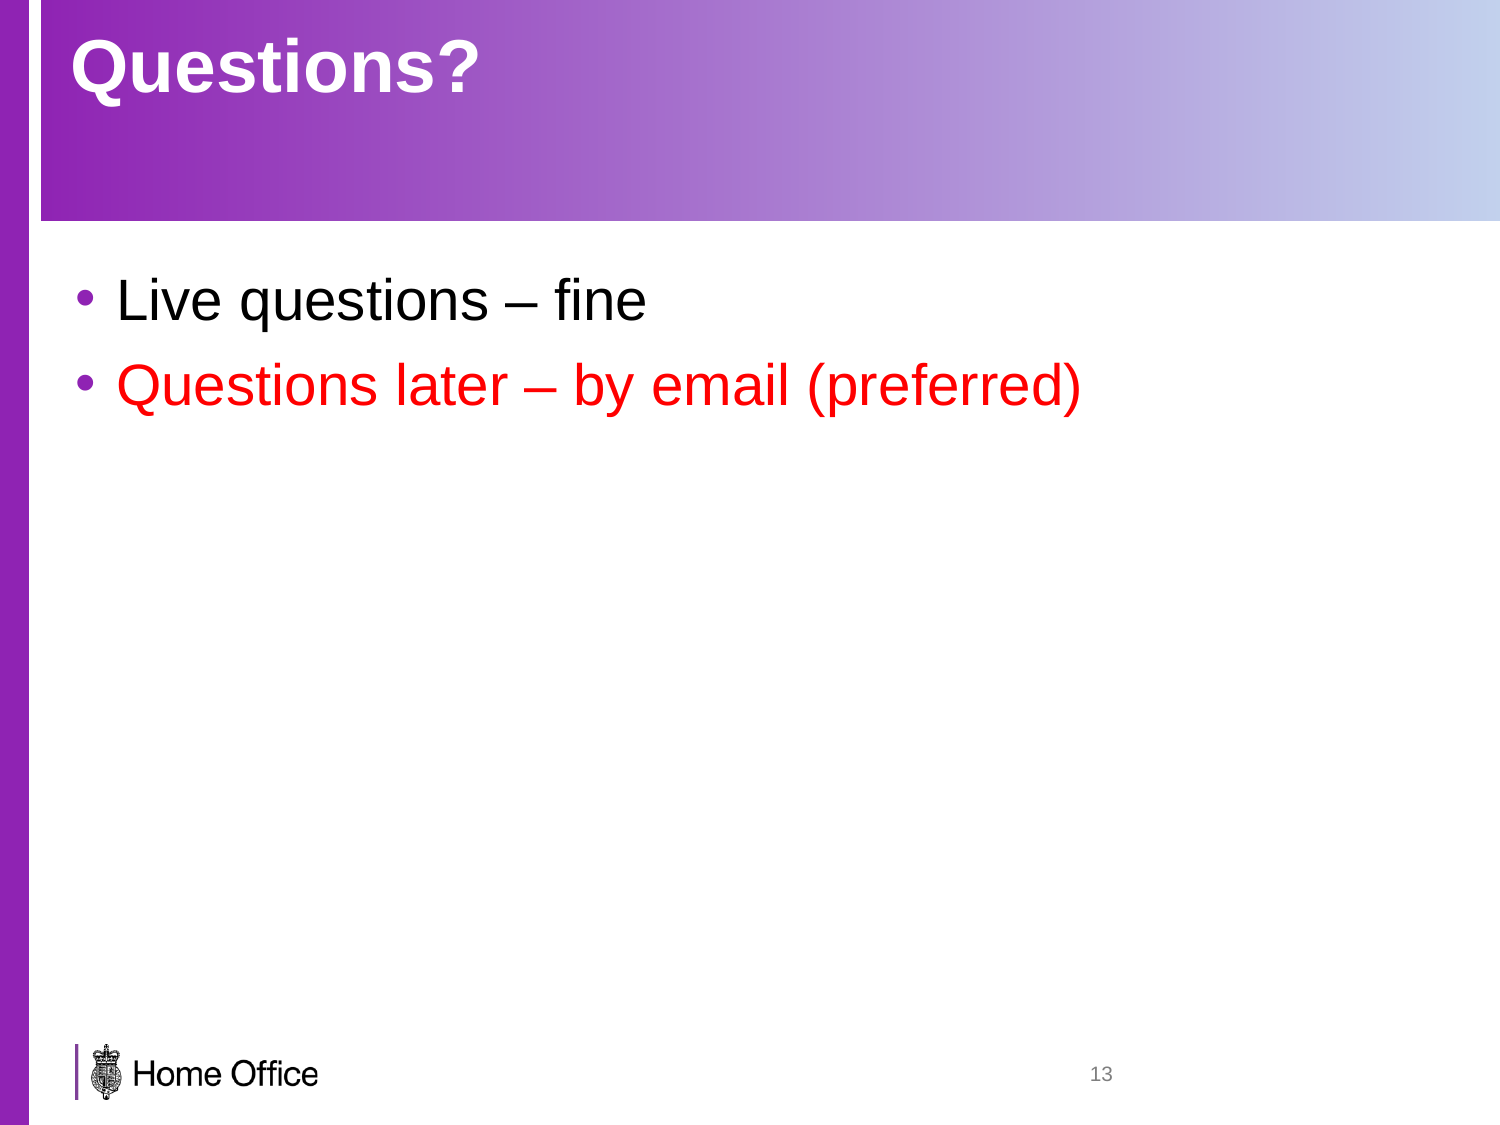

# Questions?
Live questions – fine
Questions later – by email (preferred)